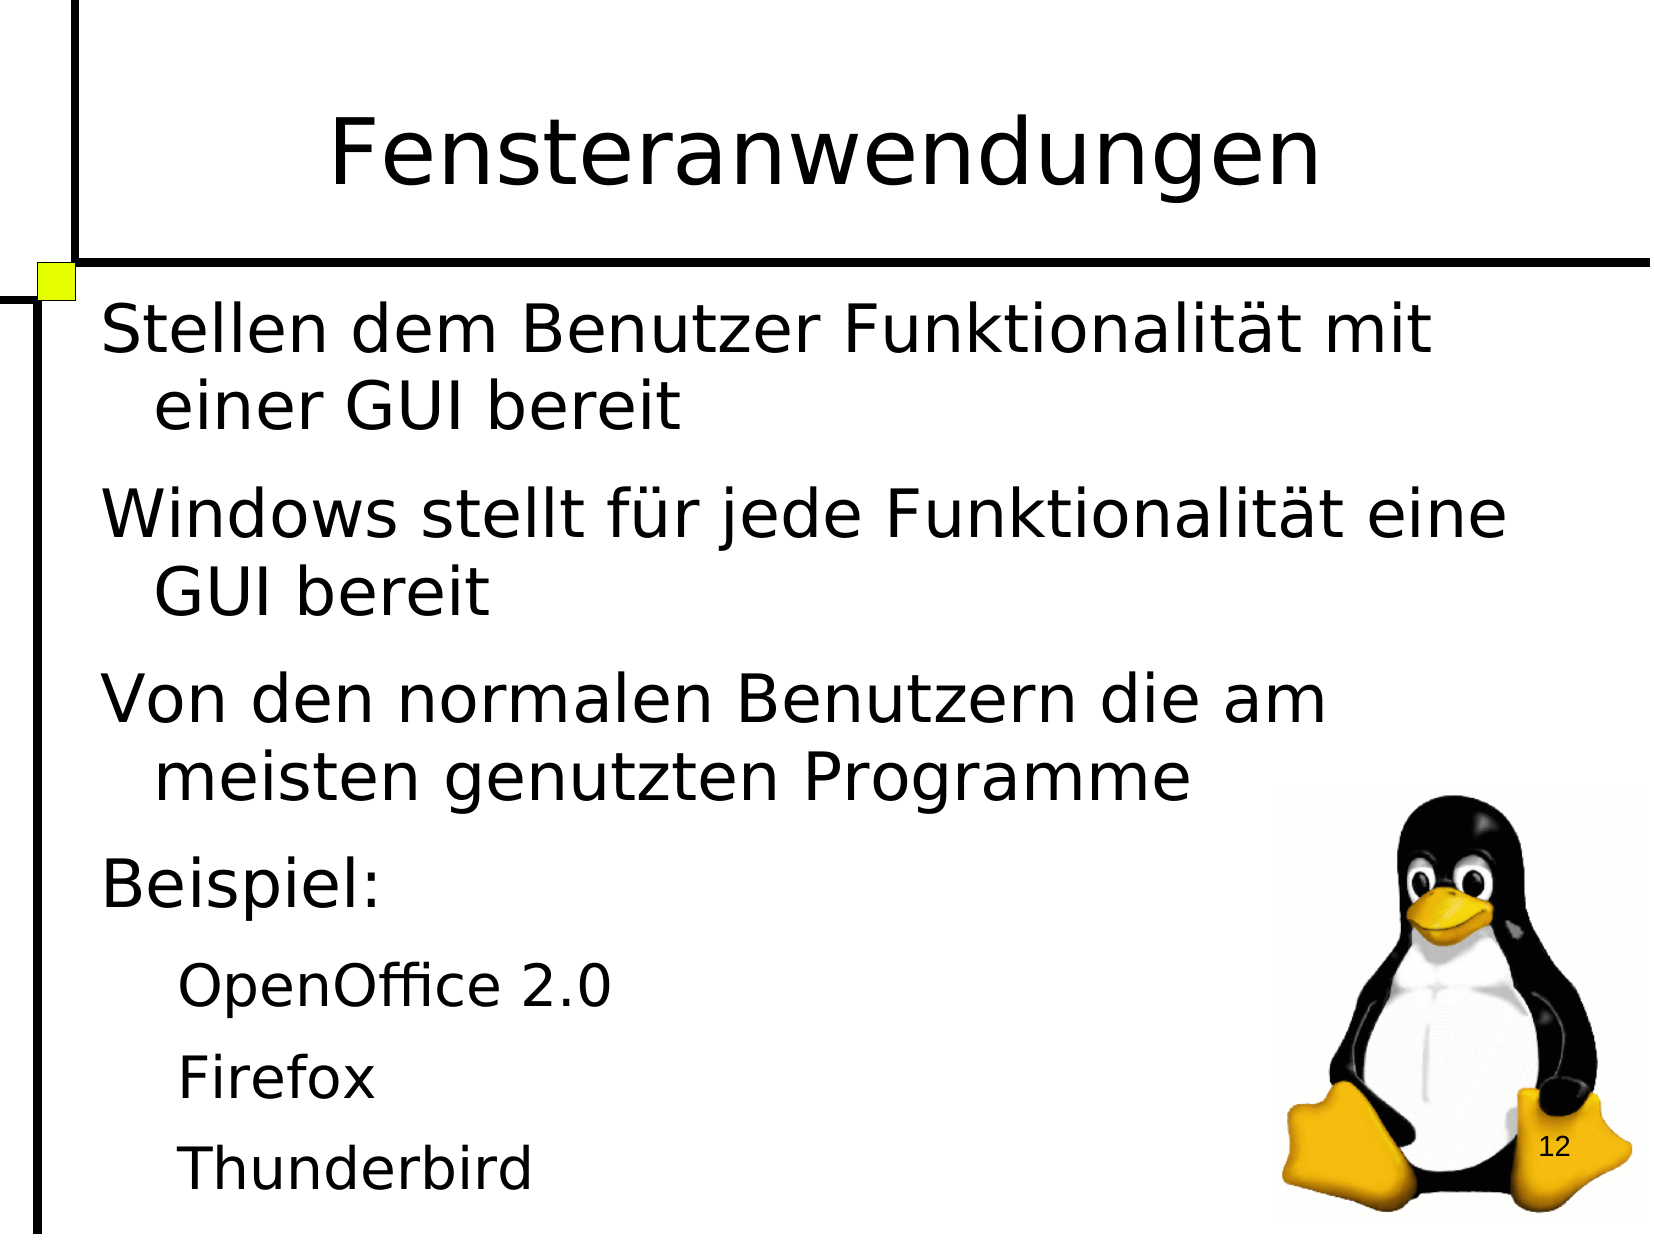

# Fensteranwendungen
Stellen dem Benutzer Funktionalität mit einer GUI bereit
Windows stellt für jede Funktionalität eine GUI bereit
Von den normalen Benutzern die am meisten genutzten Programme
Beispiel:
OpenOffice 2.0
Firefox
Thunderbird
12